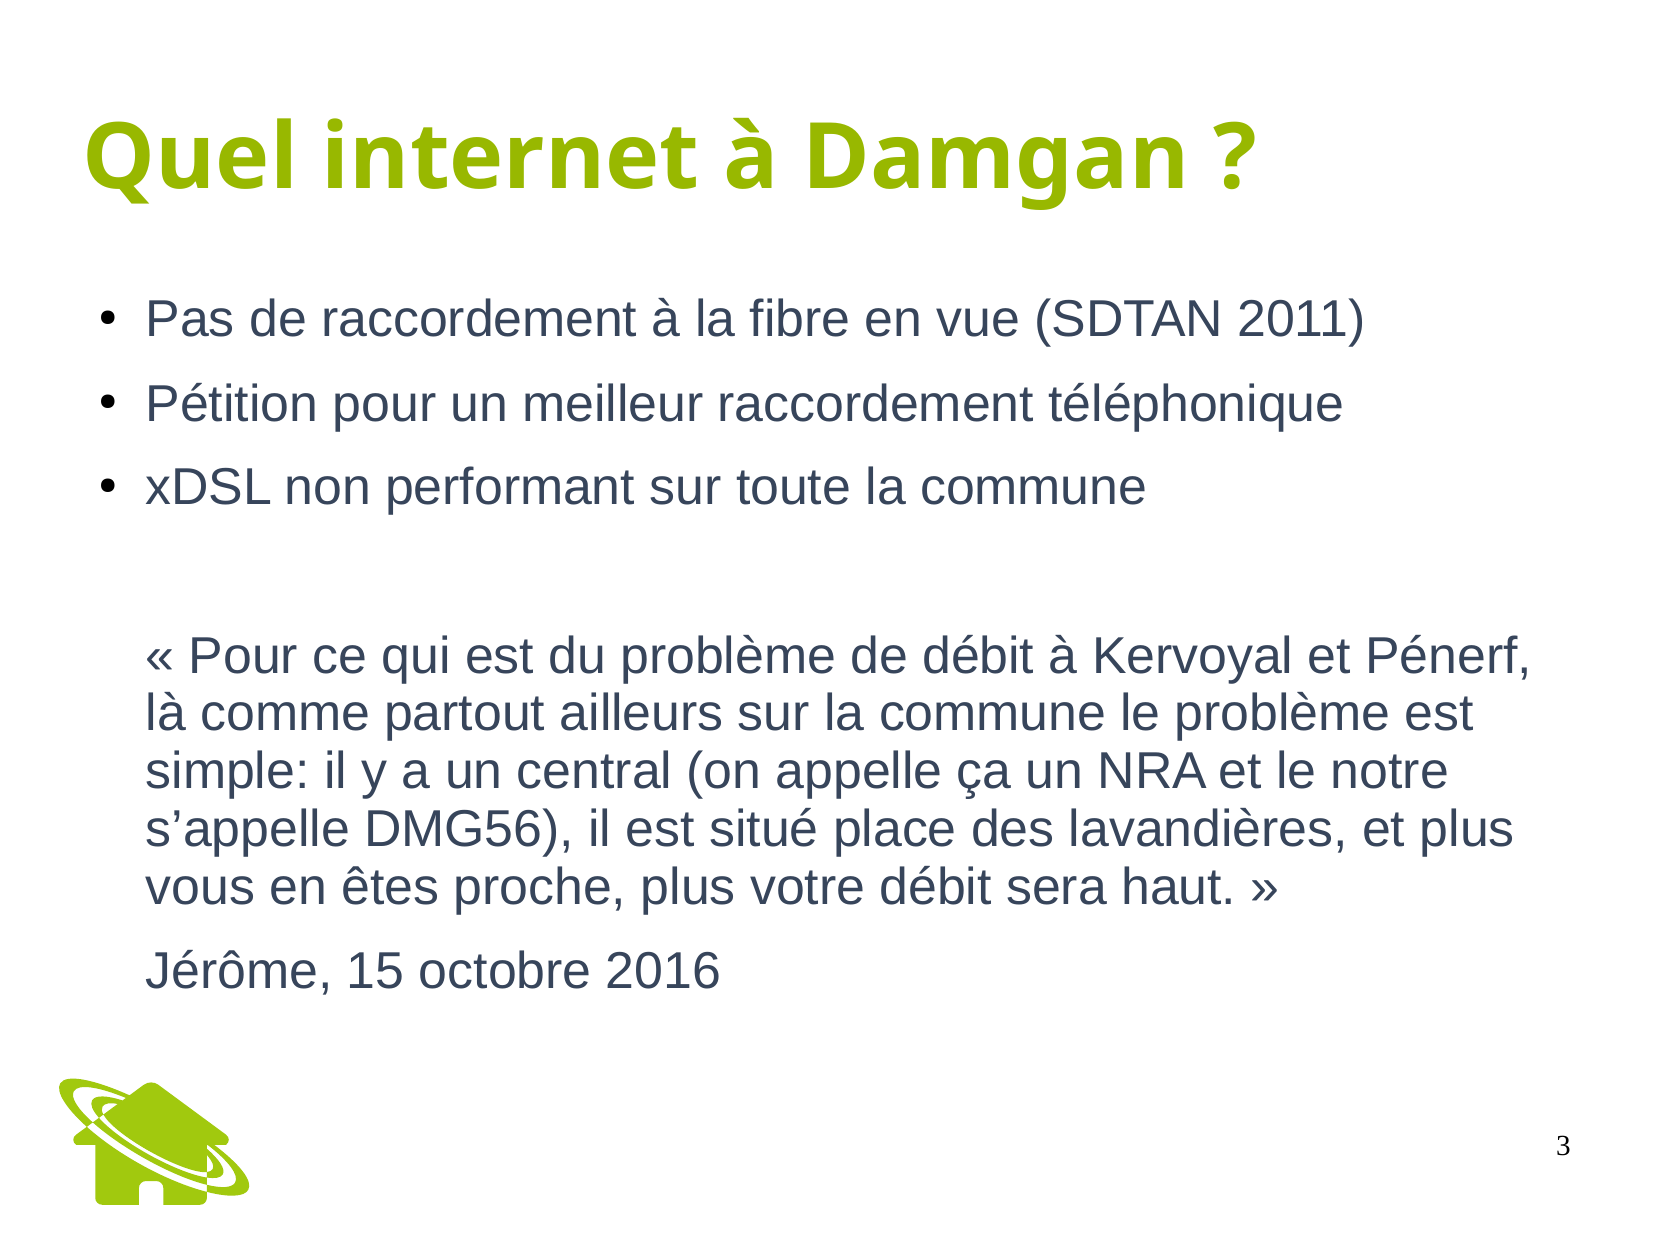

# Quel internet à Damgan ?
Pas de raccordement à la fibre en vue (SDTAN 2011)
Pétition pour un meilleur raccordement téléphonique
xDSL non performant sur toute la commune
« Pour ce qui est du problème de débit à Kervoyal et Pénerf, là comme partout ailleurs sur la commune le problème est simple: il y a un central (on appelle ça un NRA et le notre s’appelle DMG56), il est situé place des lavandières, et plus vous en êtes proche, plus votre débit sera haut. »
Jérôme, 15 octobre 2016
3